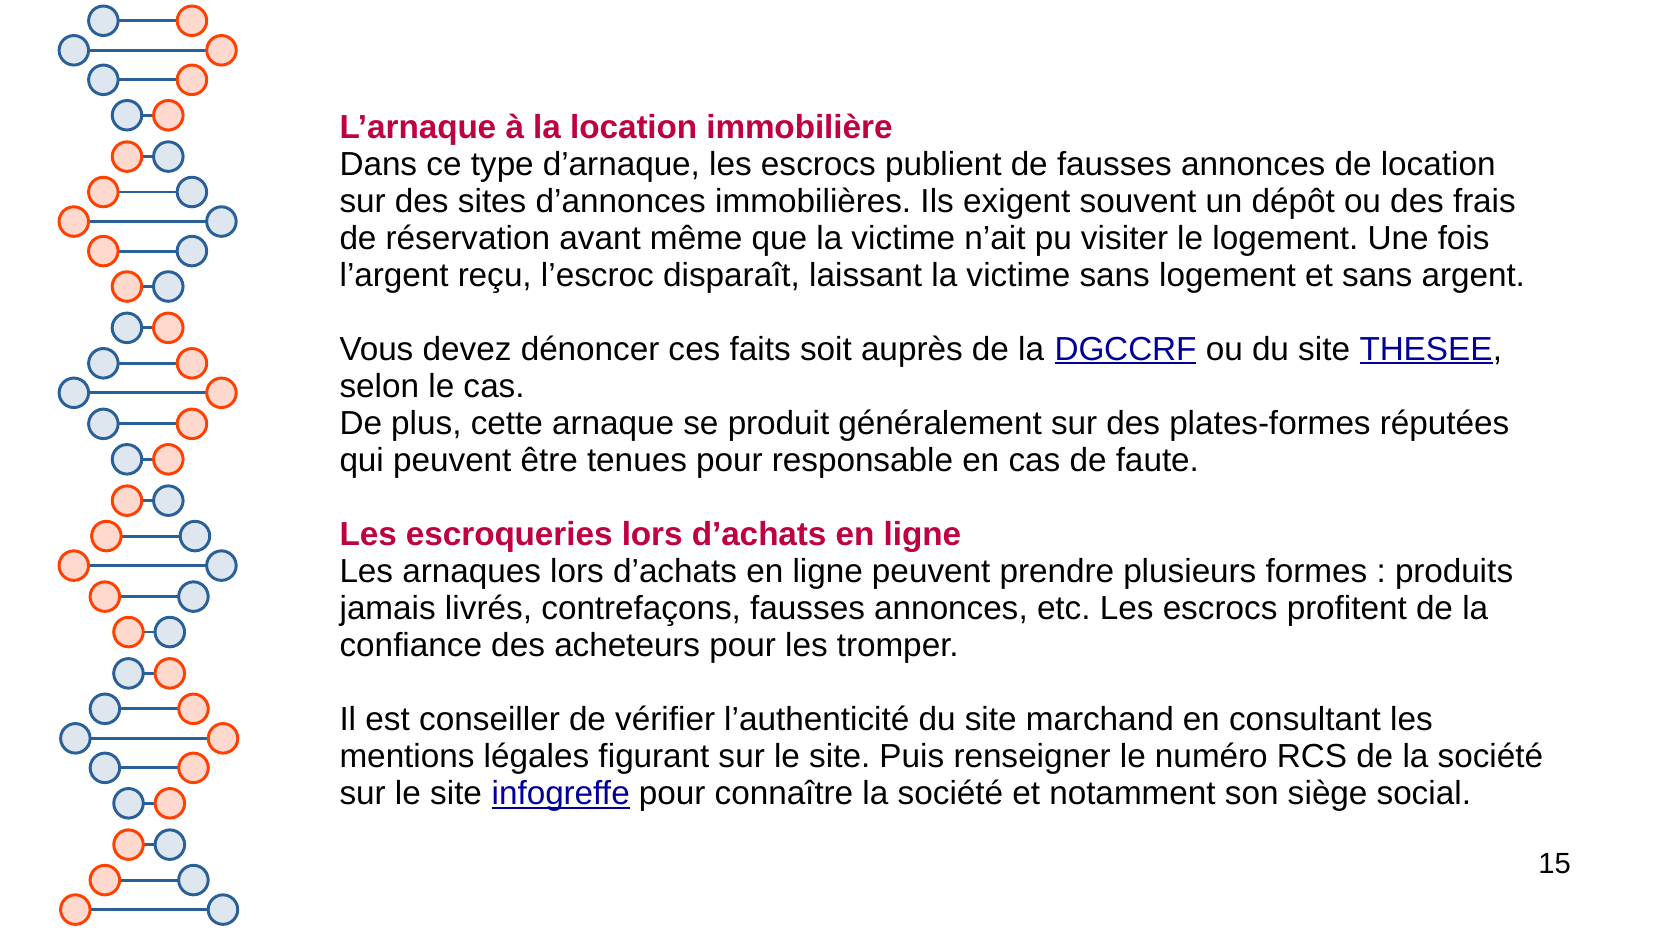

L’arnaque à la location immobilière
Dans ce type d’arnaque, les escrocs publient de fausses annonces de location sur des sites d’annonces immobilières. Ils exigent souvent un dépôt ou des frais de réservation avant même que la victime n’ait pu visiter le logement. Une fois l’argent reçu, l’escroc disparaît, laissant la victime sans logement et sans argent.
Vous devez dénoncer ces faits soit auprès de la DGCCRF ou du site THESEE, selon le cas.
De plus, cette arnaque se produit généralement sur des plates-formes réputées qui peuvent être tenues pour responsable en cas de faute.
Les escroqueries lors d’achats en ligne
Les arnaques lors d’achats en ligne peuvent prendre plusieurs formes : produits jamais livrés, contrefaçons, fausses annonces, etc. Les escrocs profitent de la confiance des acheteurs pour les tromper.
Il est conseiller de vérifier l’authenticité du site marchand en consultant les mentions légales figurant sur le site. Puis renseigner le numéro RCS de la société sur le site infogreffe pour connaître la société et notamment son siège social.
15